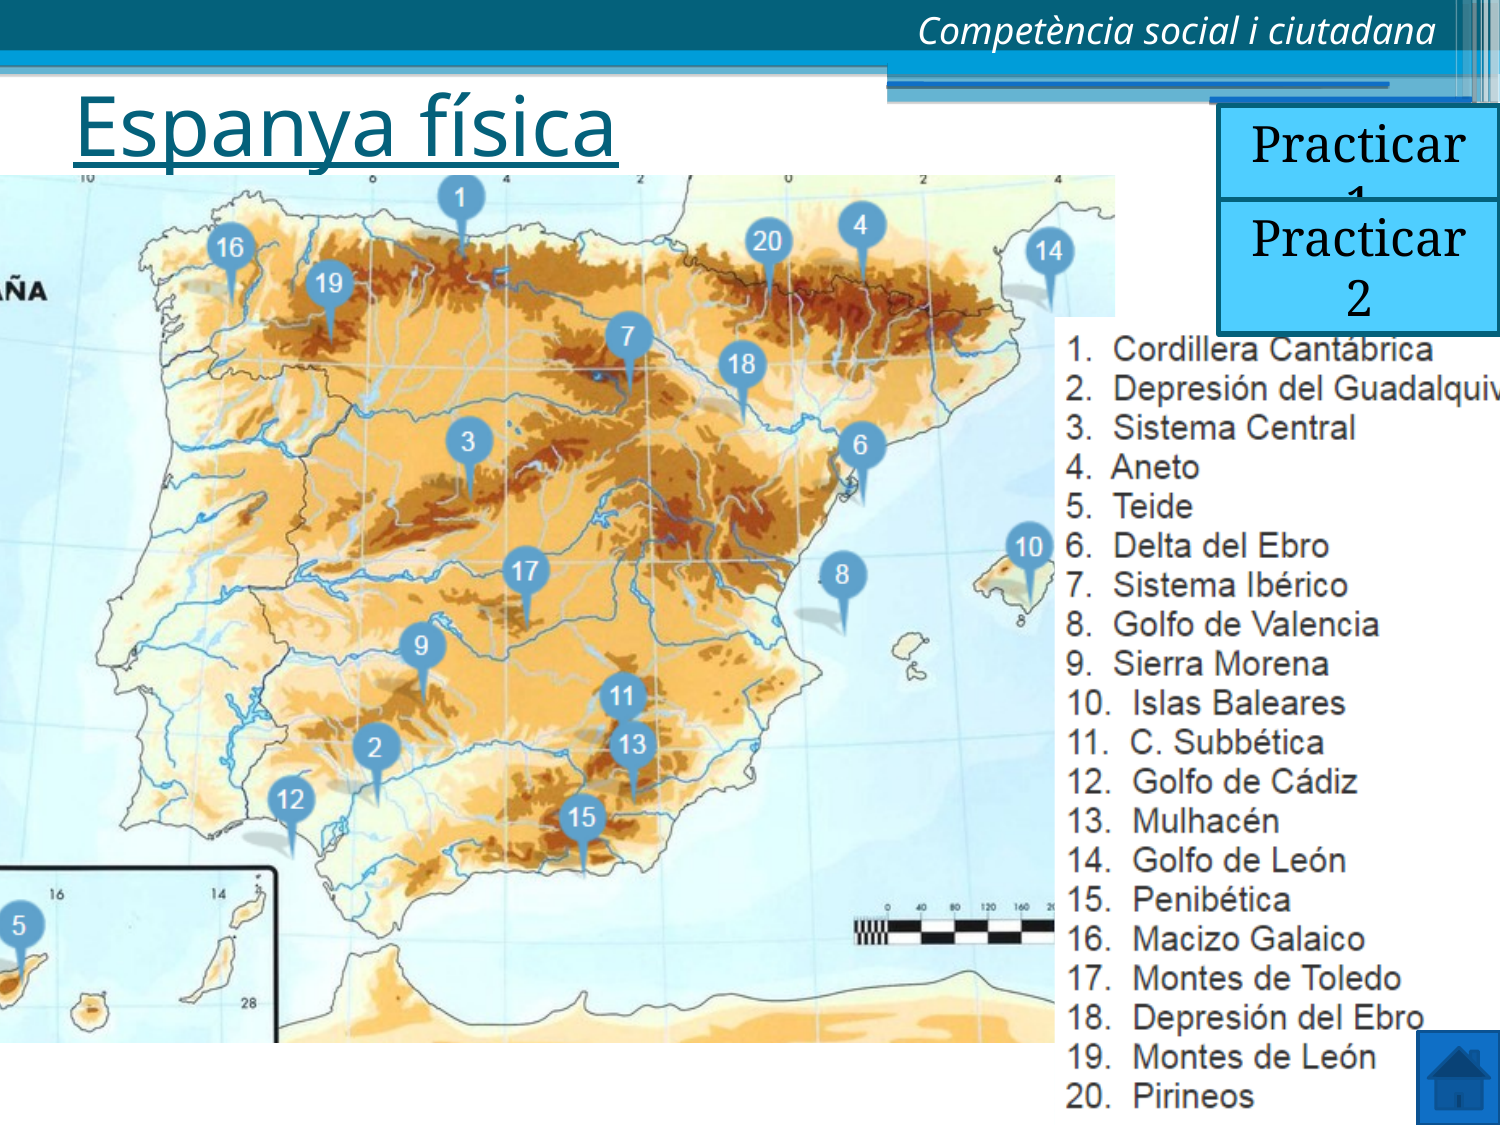

Competència social i ciutadana
# Espanya física
Practicar 1
Practicar 2